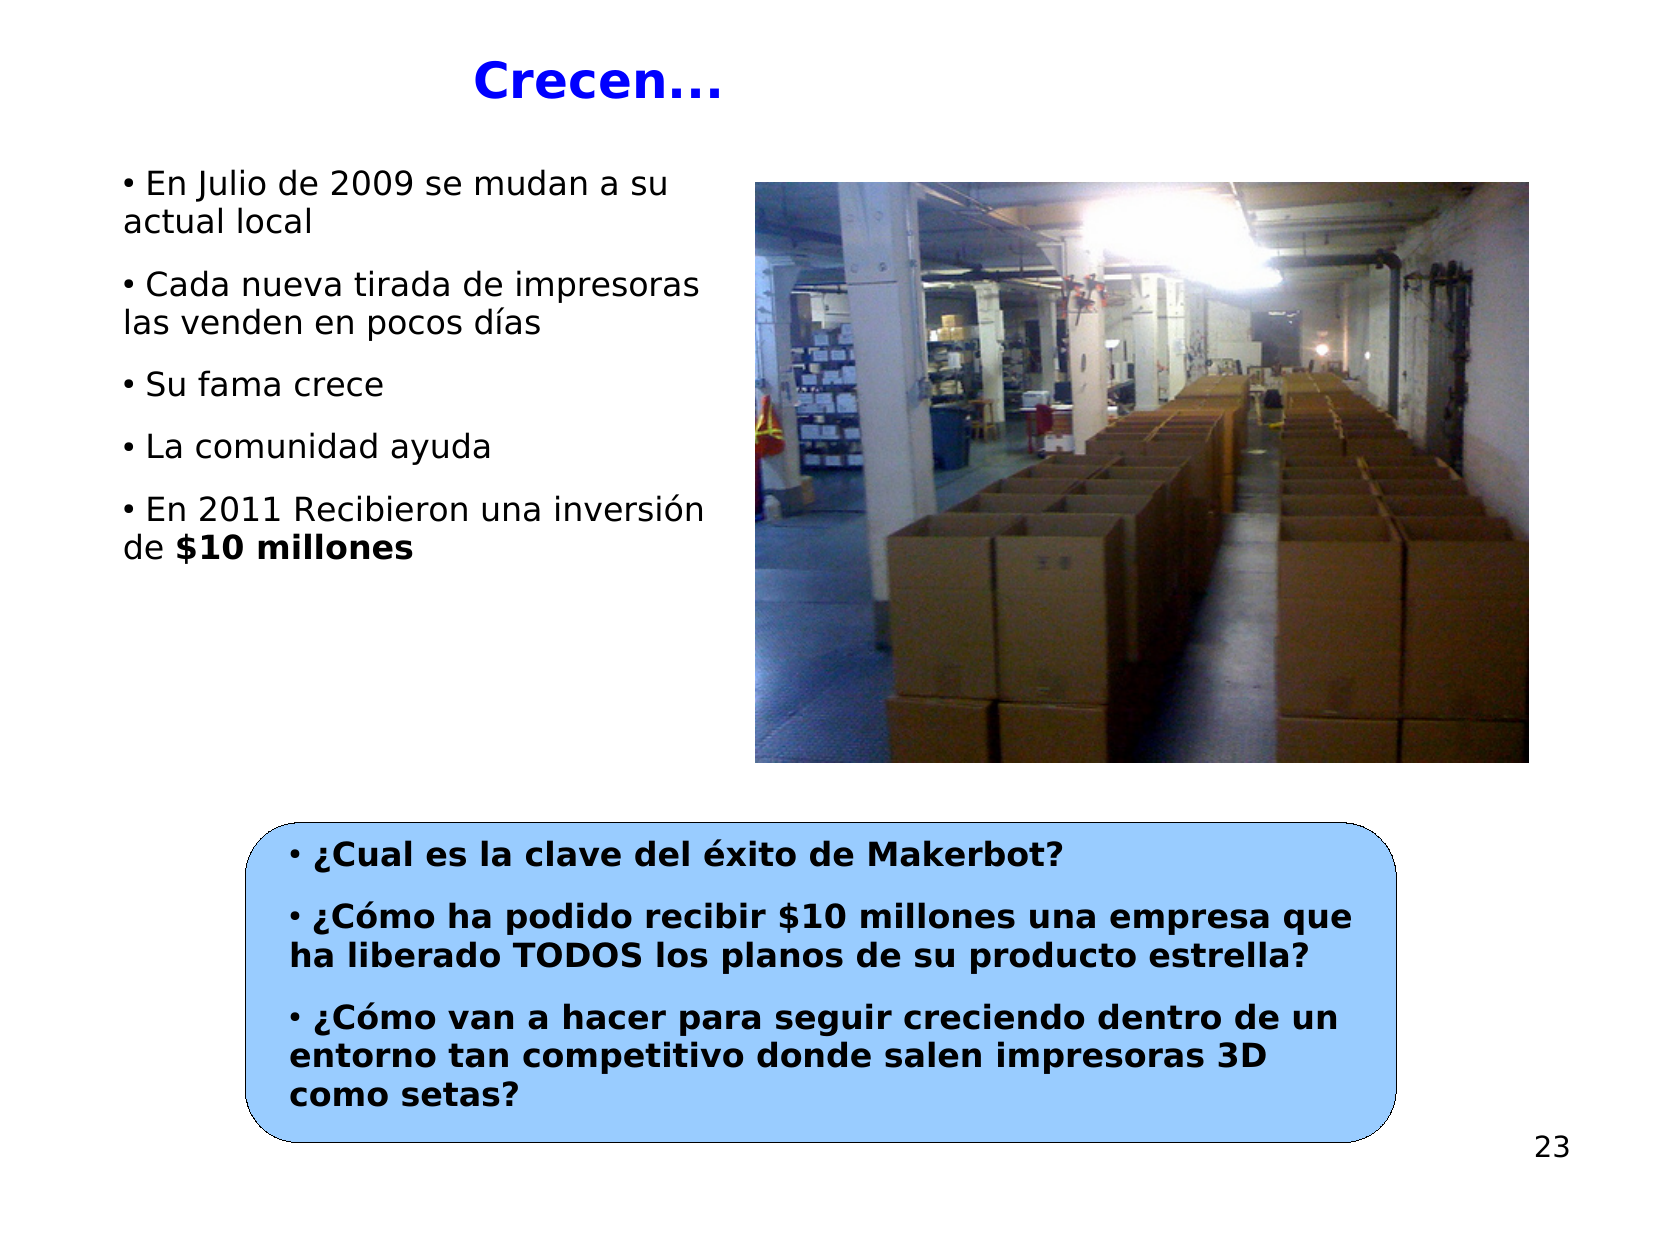

Crecen...
 En Julio de 2009 se mudan a su actual local
 Cada nueva tirada de impresoras las venden en pocos días
 Su fama crece
 La comunidad ayuda
 En 2011 Recibieron una inversión de $10 millones
 ¿Cual es la clave del éxito de Makerbot?
 ¿Cómo ha podido recibir $10 millones una empresa que ha liberado TODOS los planos de su producto estrella?
 ¿Cómo van a hacer para seguir creciendo dentro de un entorno tan competitivo donde salen impresoras 3D como setas?
23